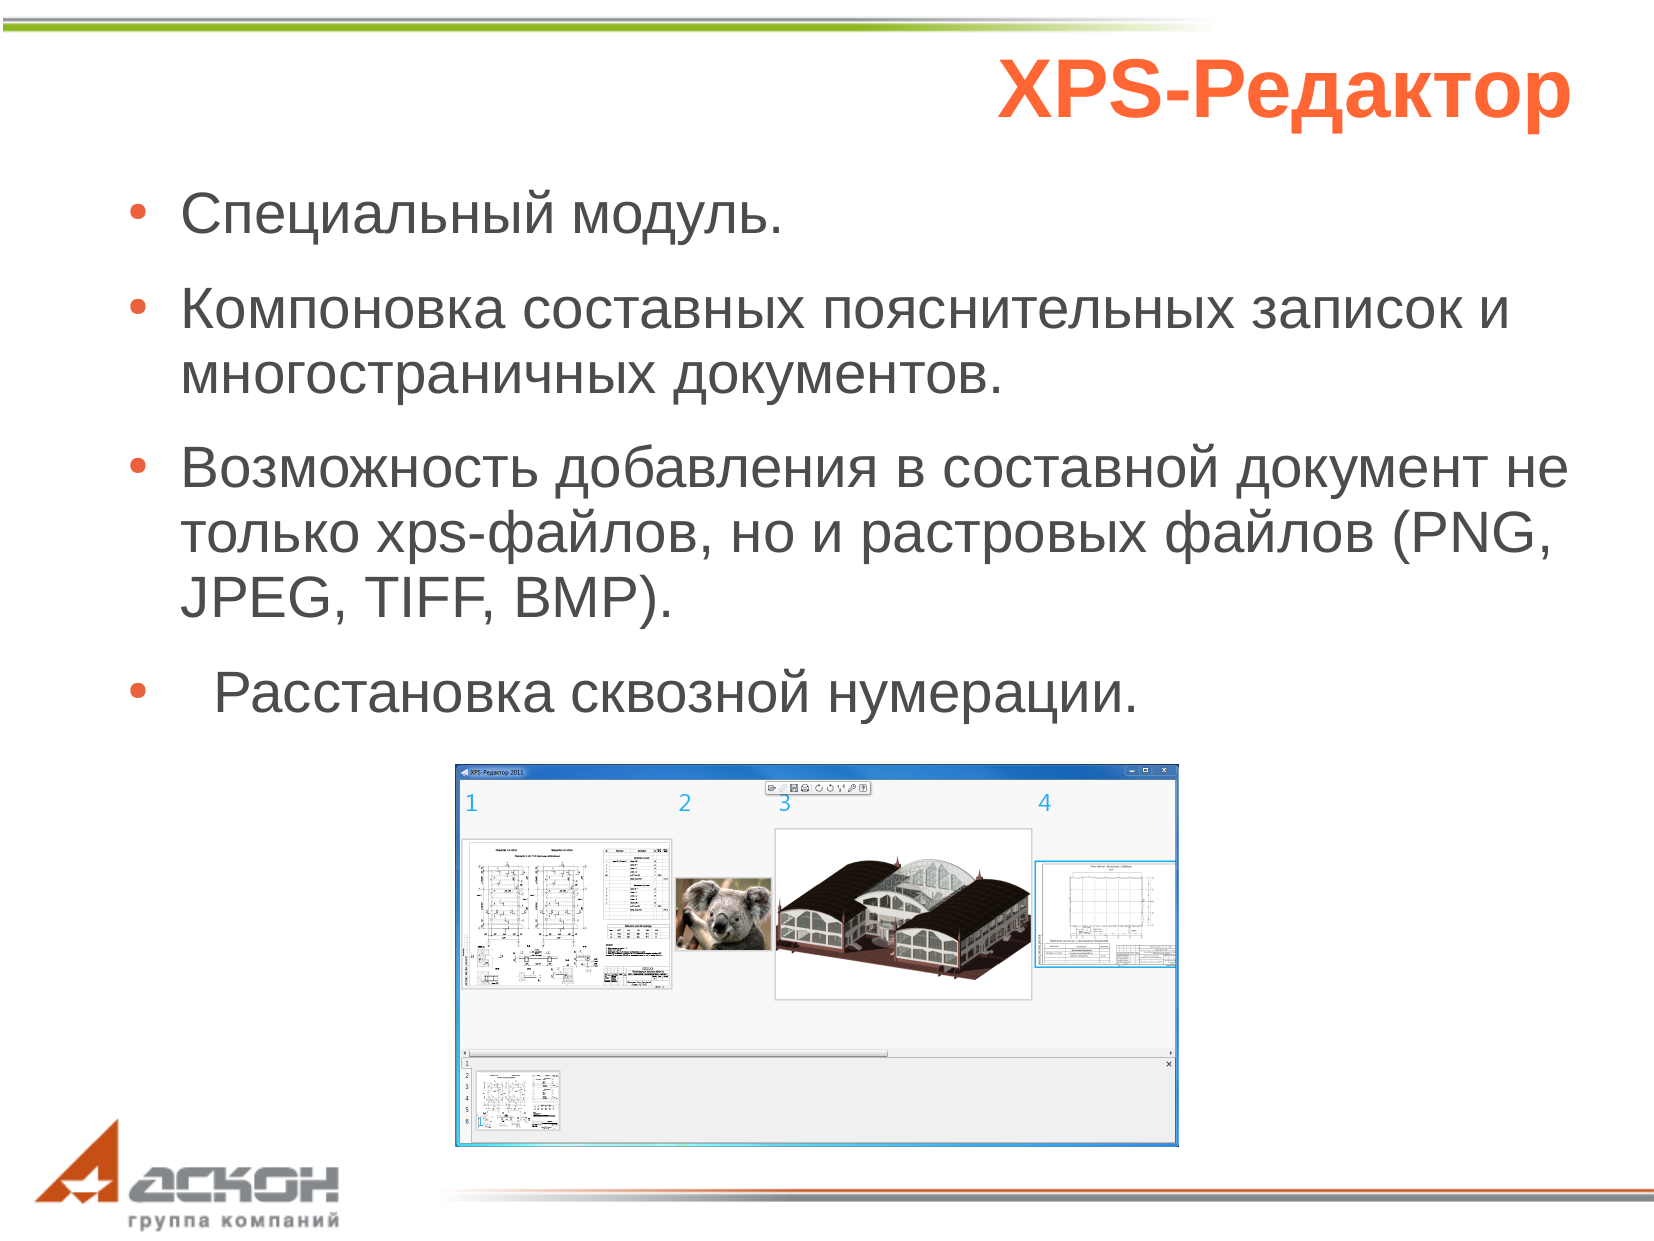

XPS-Редактор
# Специальный модуль.
Компоновка составных пояснительных записок и многостраничных документов.
Возможность добавления в составной документ не только xps-файлов, но и растровых файлов (PNG, JPEG, TIFF, BMP).
 Расстановка сквозной нумерации.